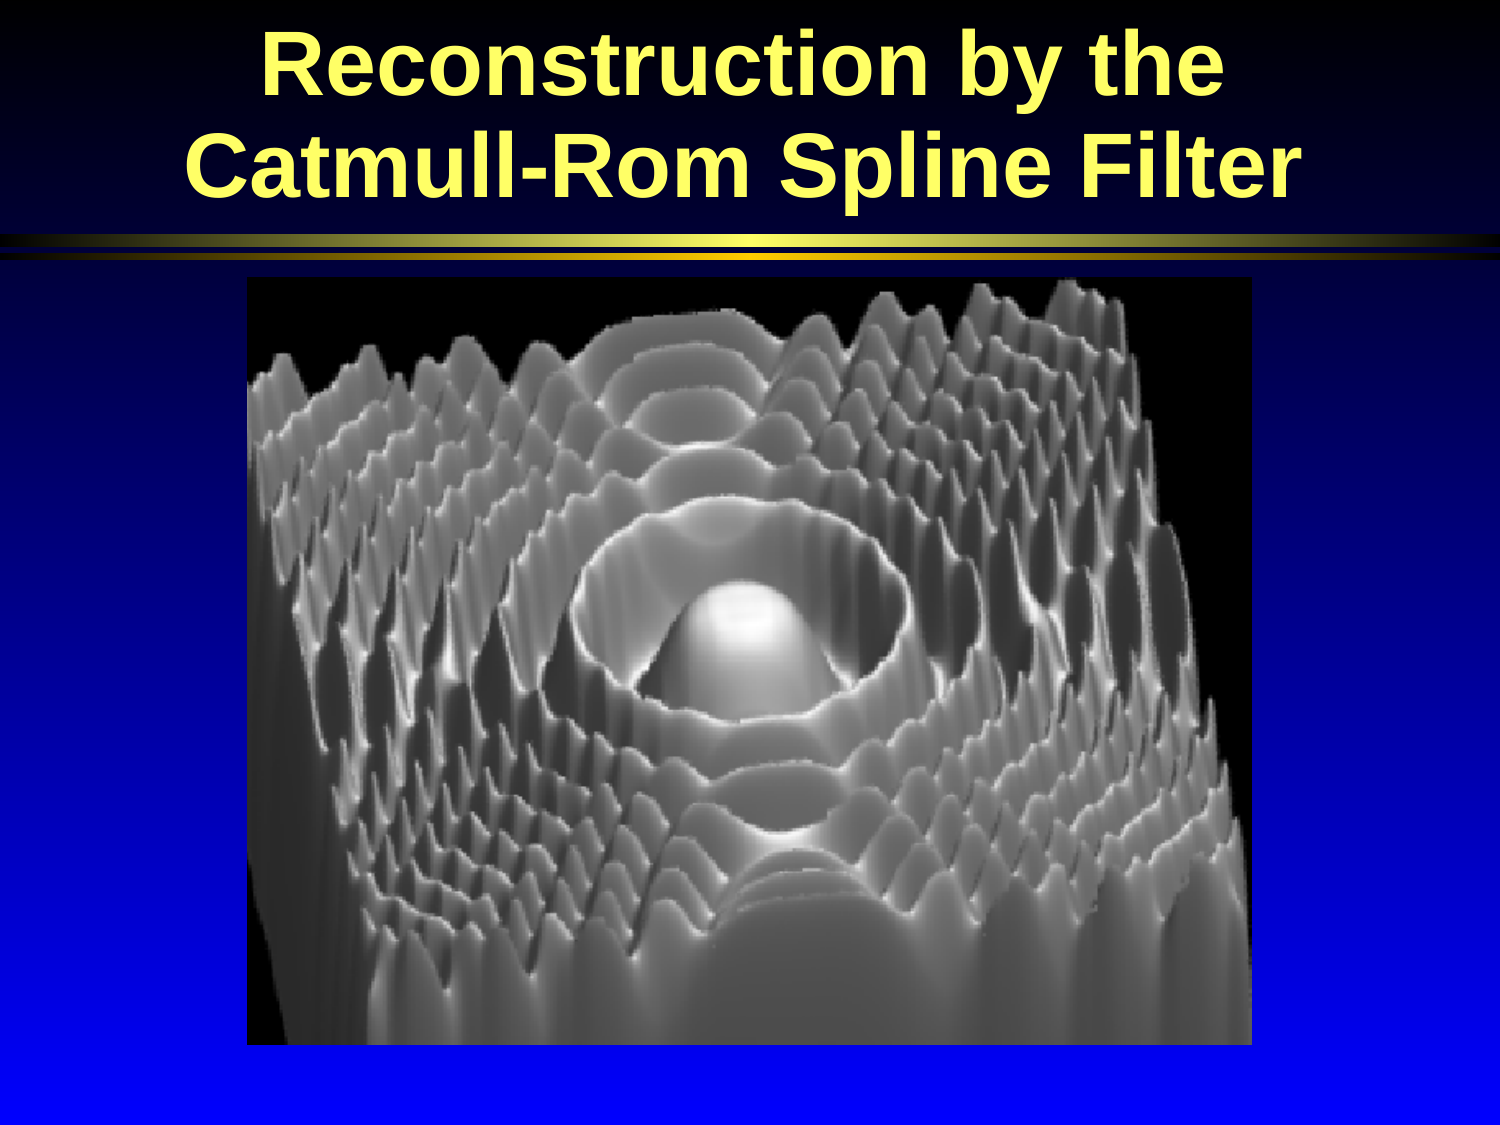

# Reconstruction by the Catmull-Rom Spline Filter